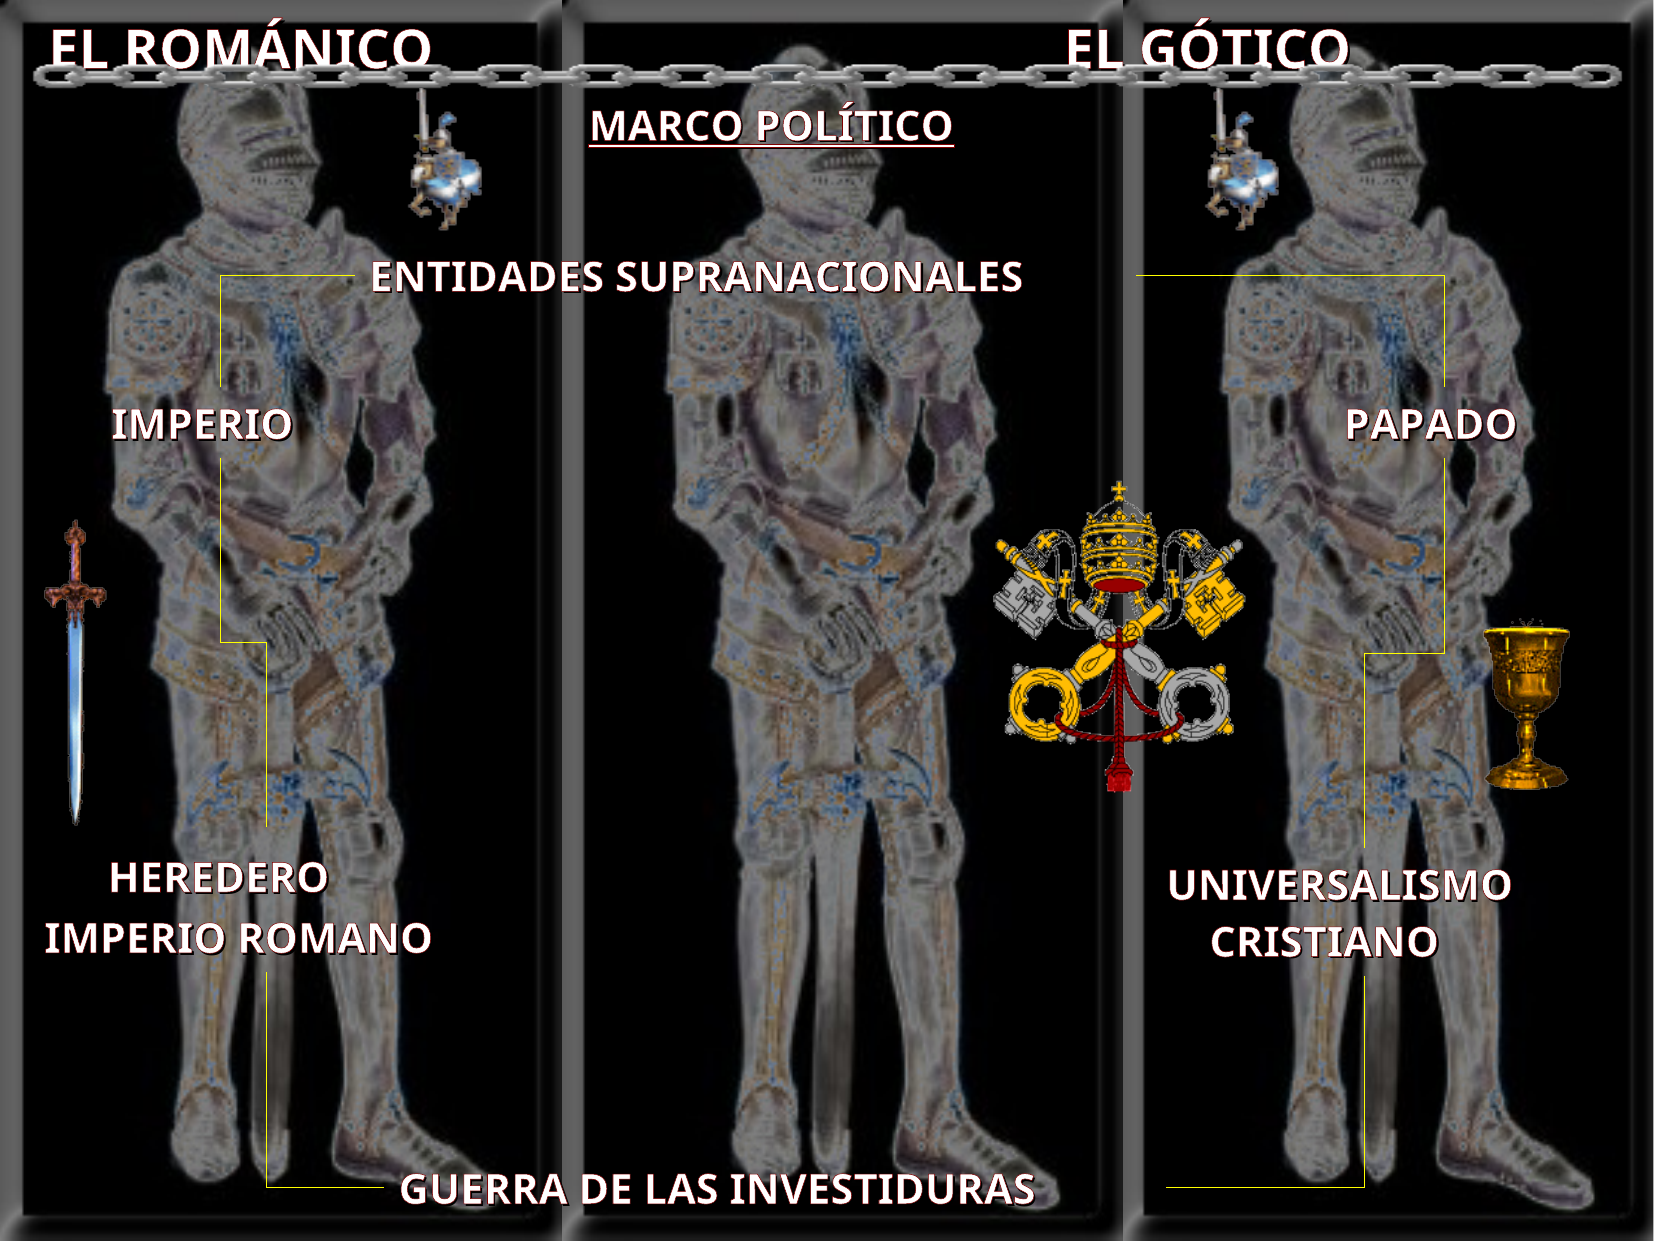

EL ROMÁNICO EL GÓTICO
MARCO POLÍTICO
ENTIDADES SUPRANACIONALES
IMPERIO
PAPADO
 HEREDERO
IMPERIO ROMANO
UNIVERSALISMO
 CRISTIANO
GUERRA DE LAS INVESTIDURAS